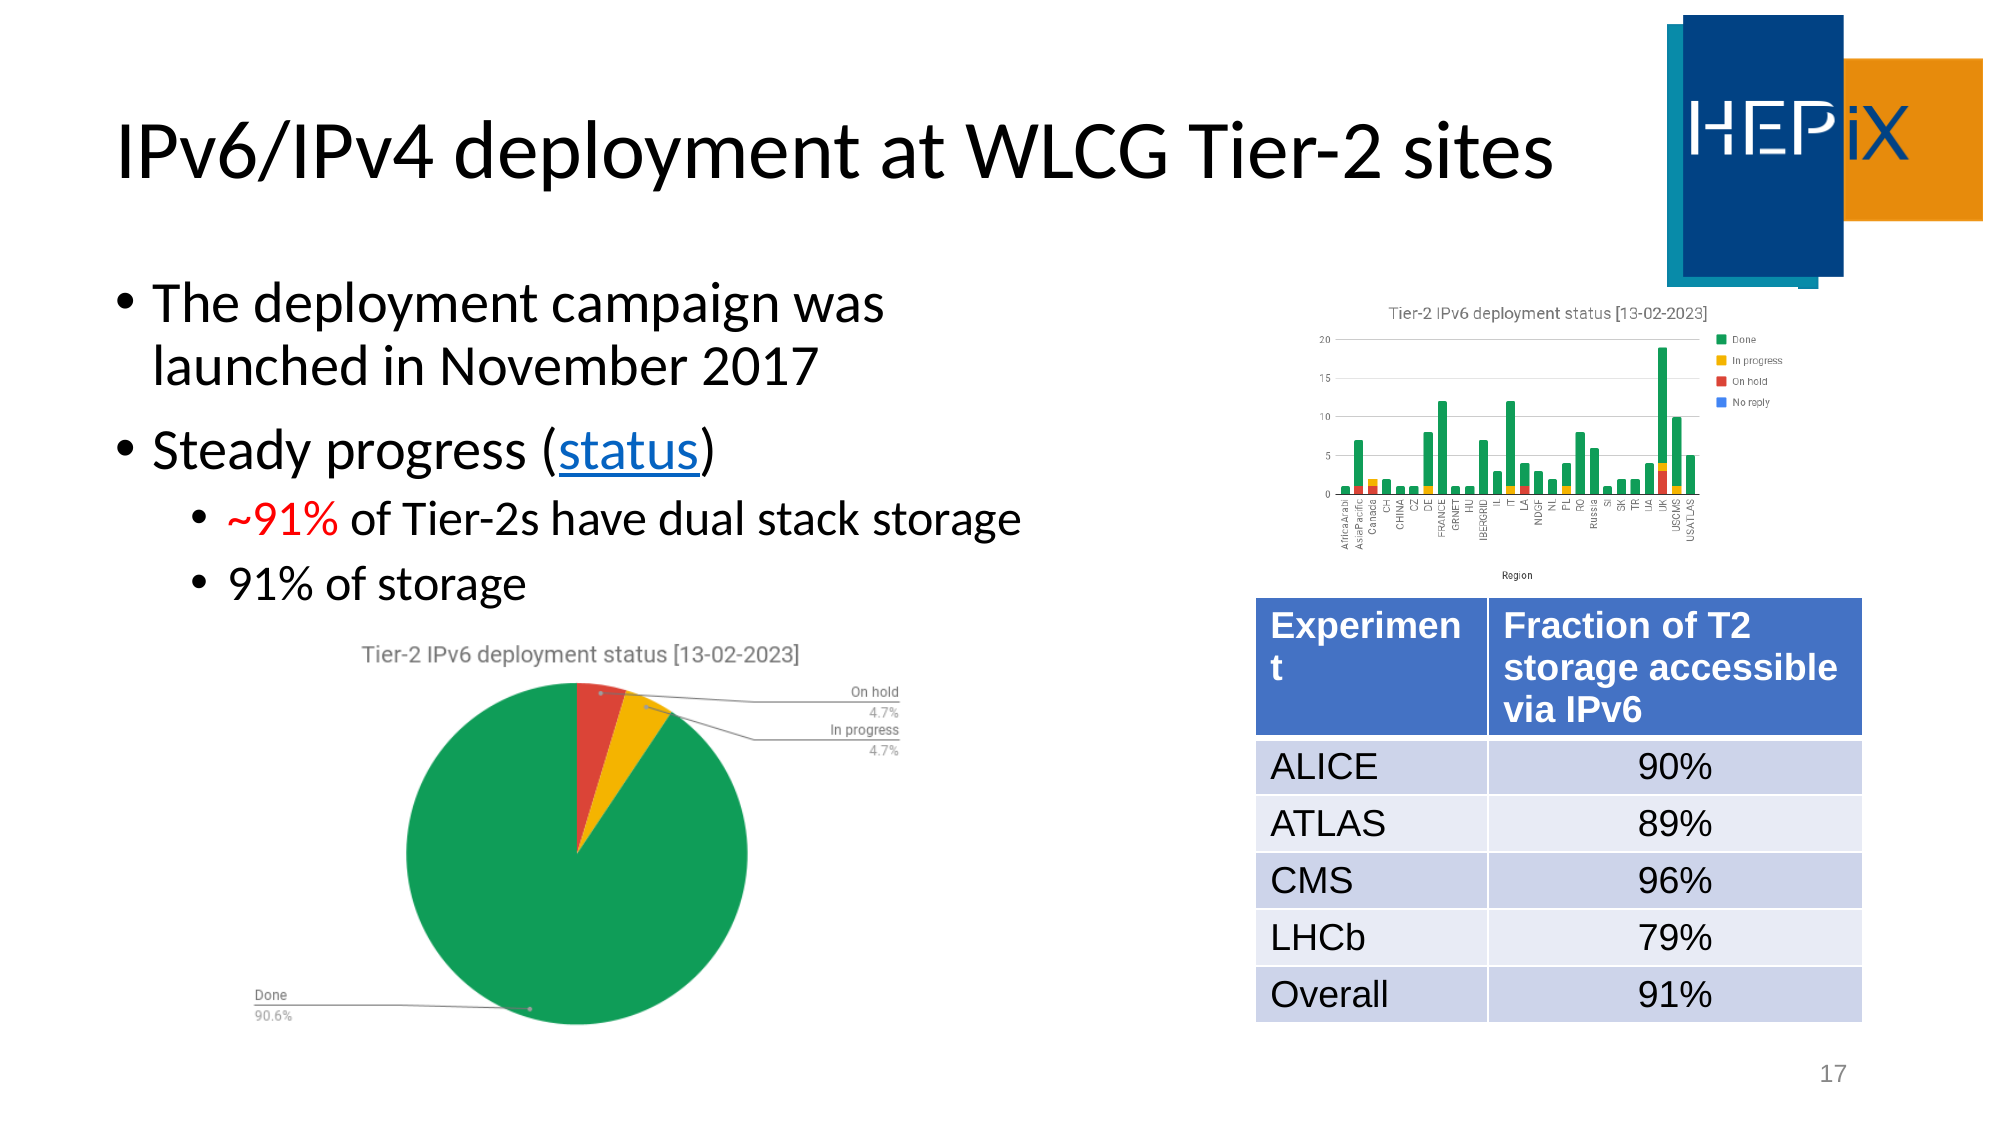

IPv6/IPv4 deployment at WLCG Tier-2 sites
The deployment campaign was launched in November 2017
Steady progress (status)
~91% of Tier-2s have dual stack storage
91% of storage
| Experiment | Fraction of T2 storage accessible via IPv6 |
| --- | --- |
| ALICE | 90% |
| ATLAS | 89% |
| CMS | 96% |
| LHCb | 79% |
| Overall | 91% |